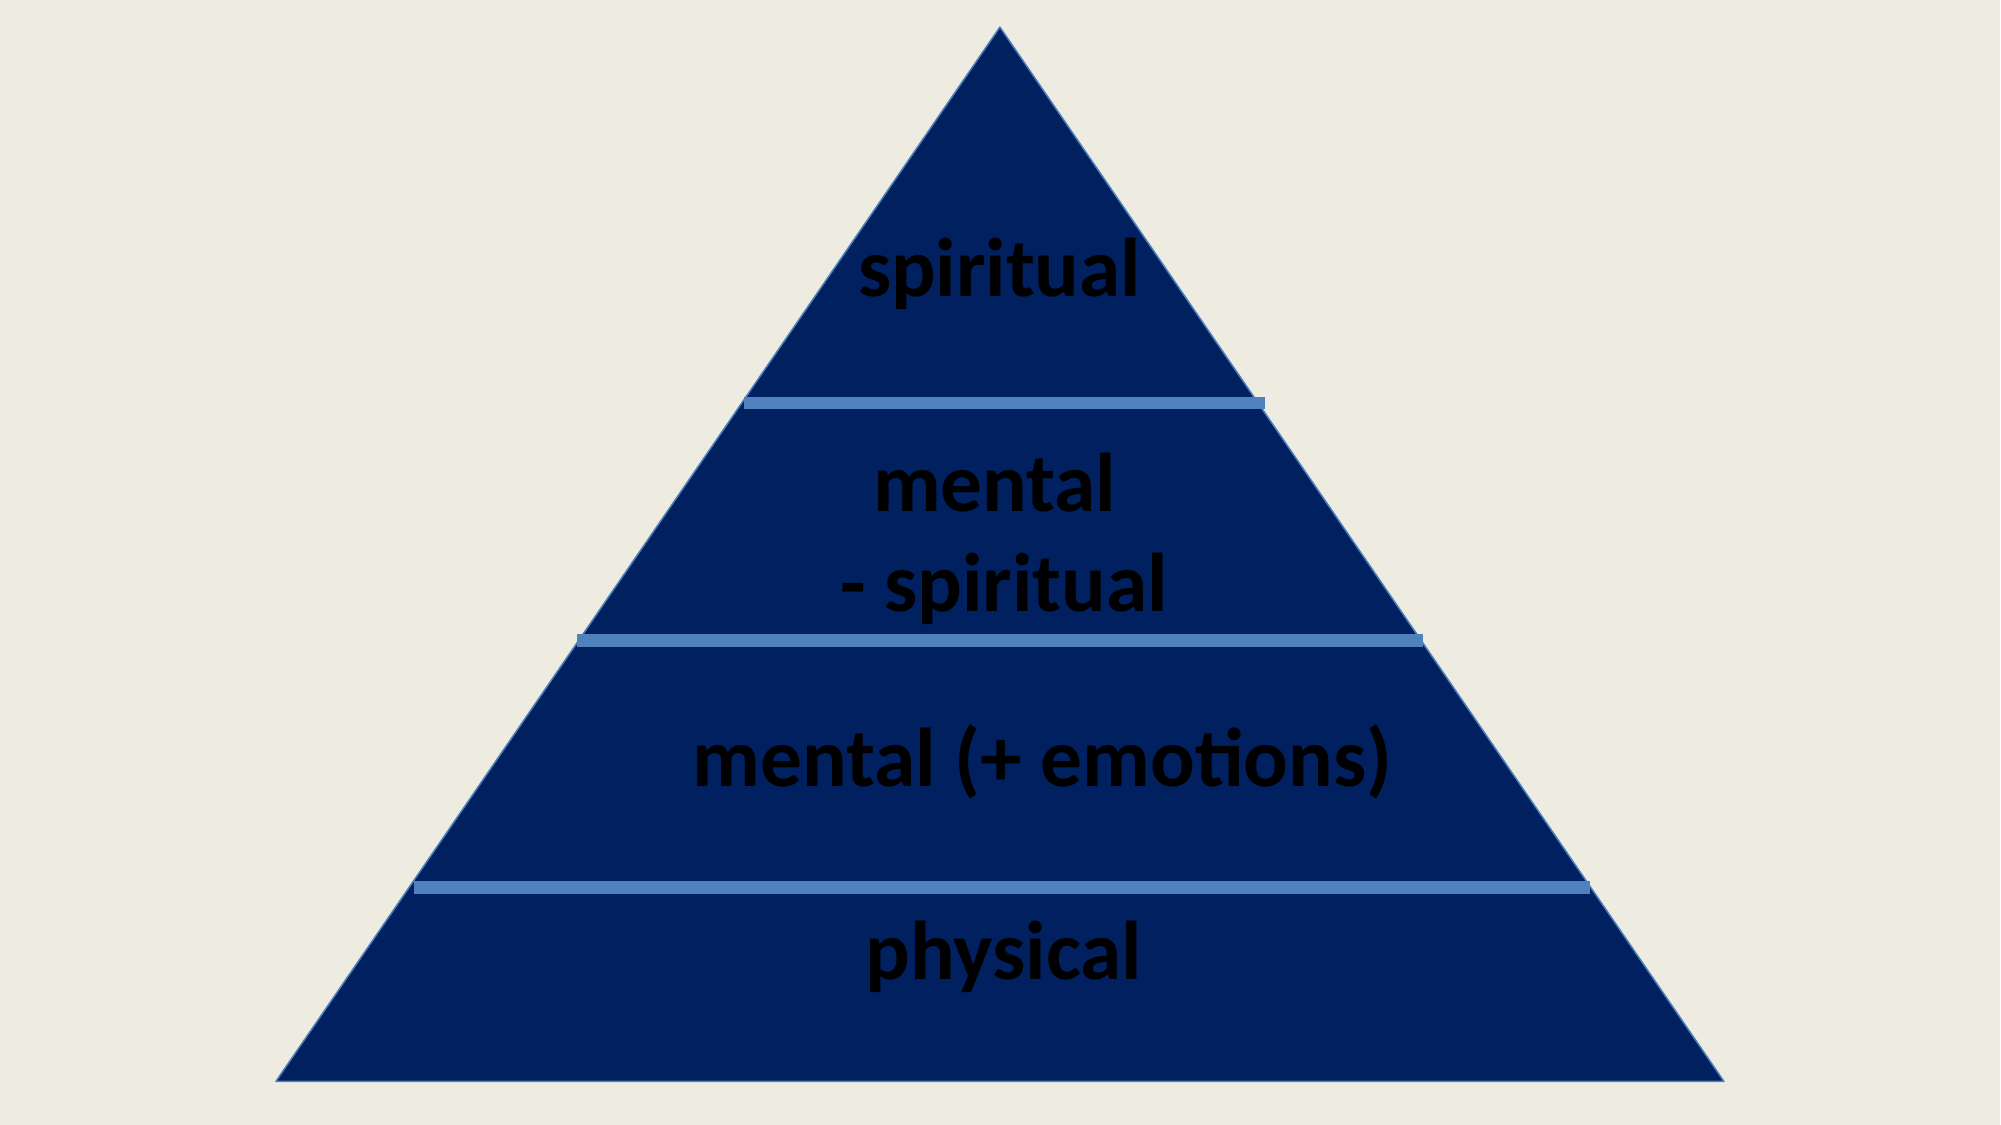

spiritual
mental
- spiritual
mental (+ emotions)
physical